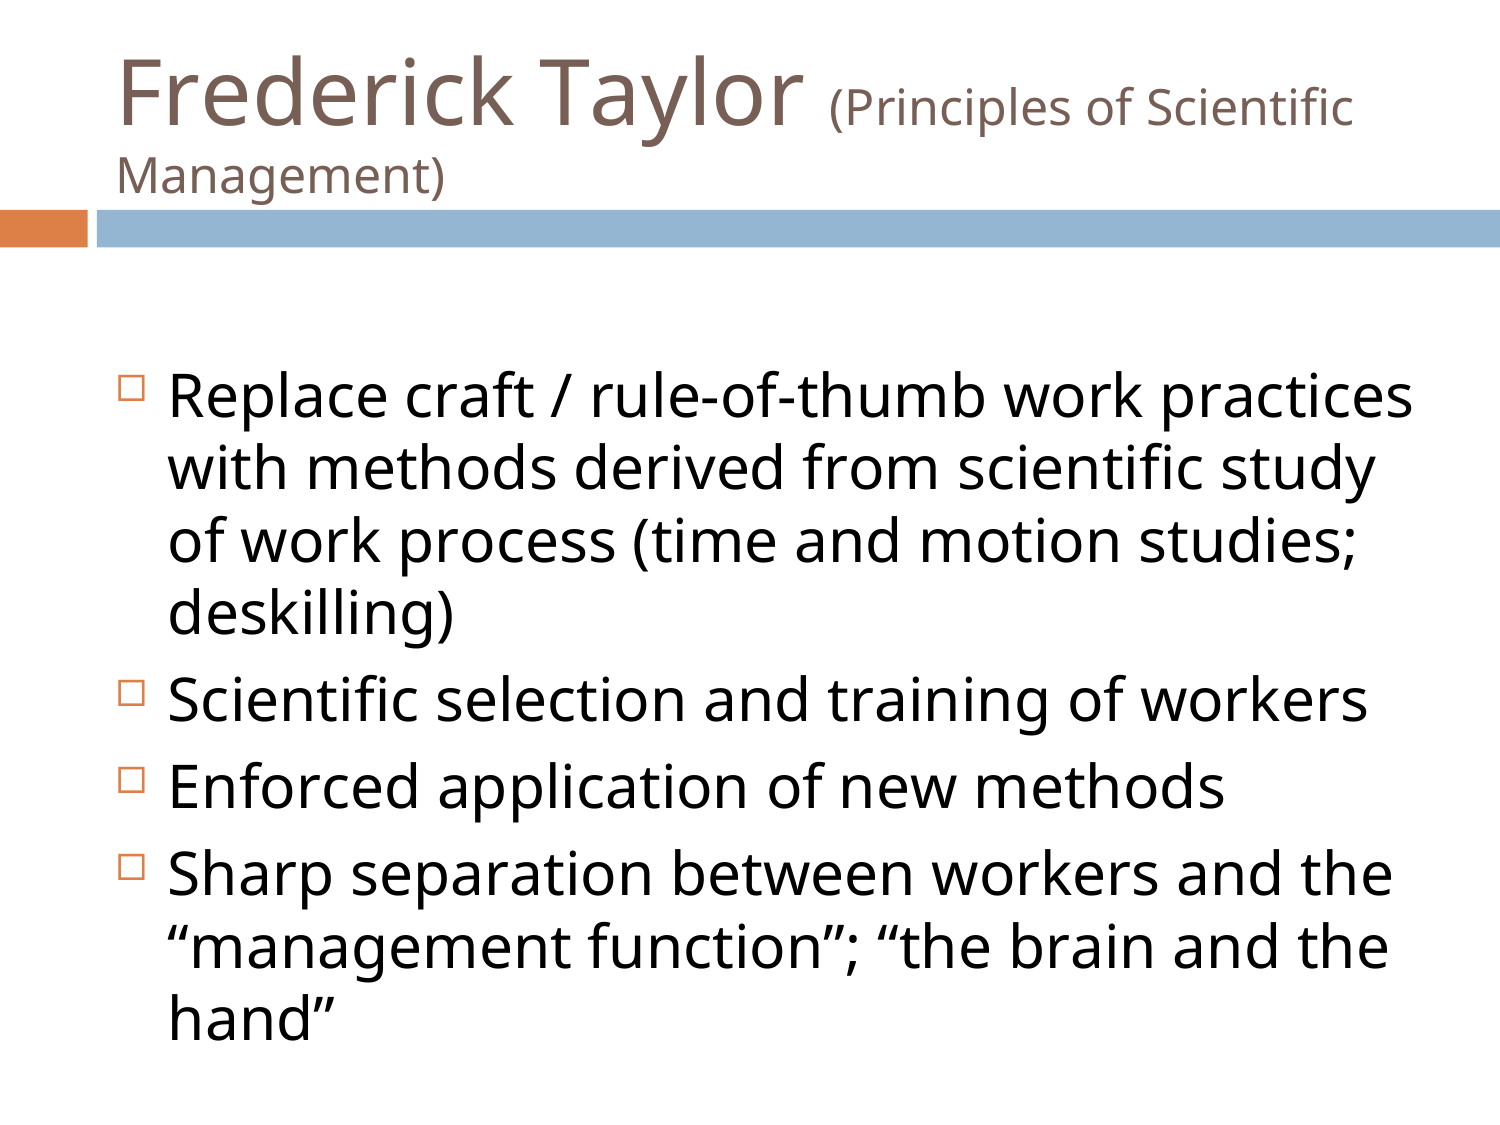

# Frederick Taylor (Principles of Scientific Management)
Replace craft / rule-of-thumb work practices with methods derived from scientific study of work process (time and motion studies; deskilling)
Scientific selection and training of workers
Enforced application of new methods
Sharp separation between workers and the “management function”; “the brain and the hand”